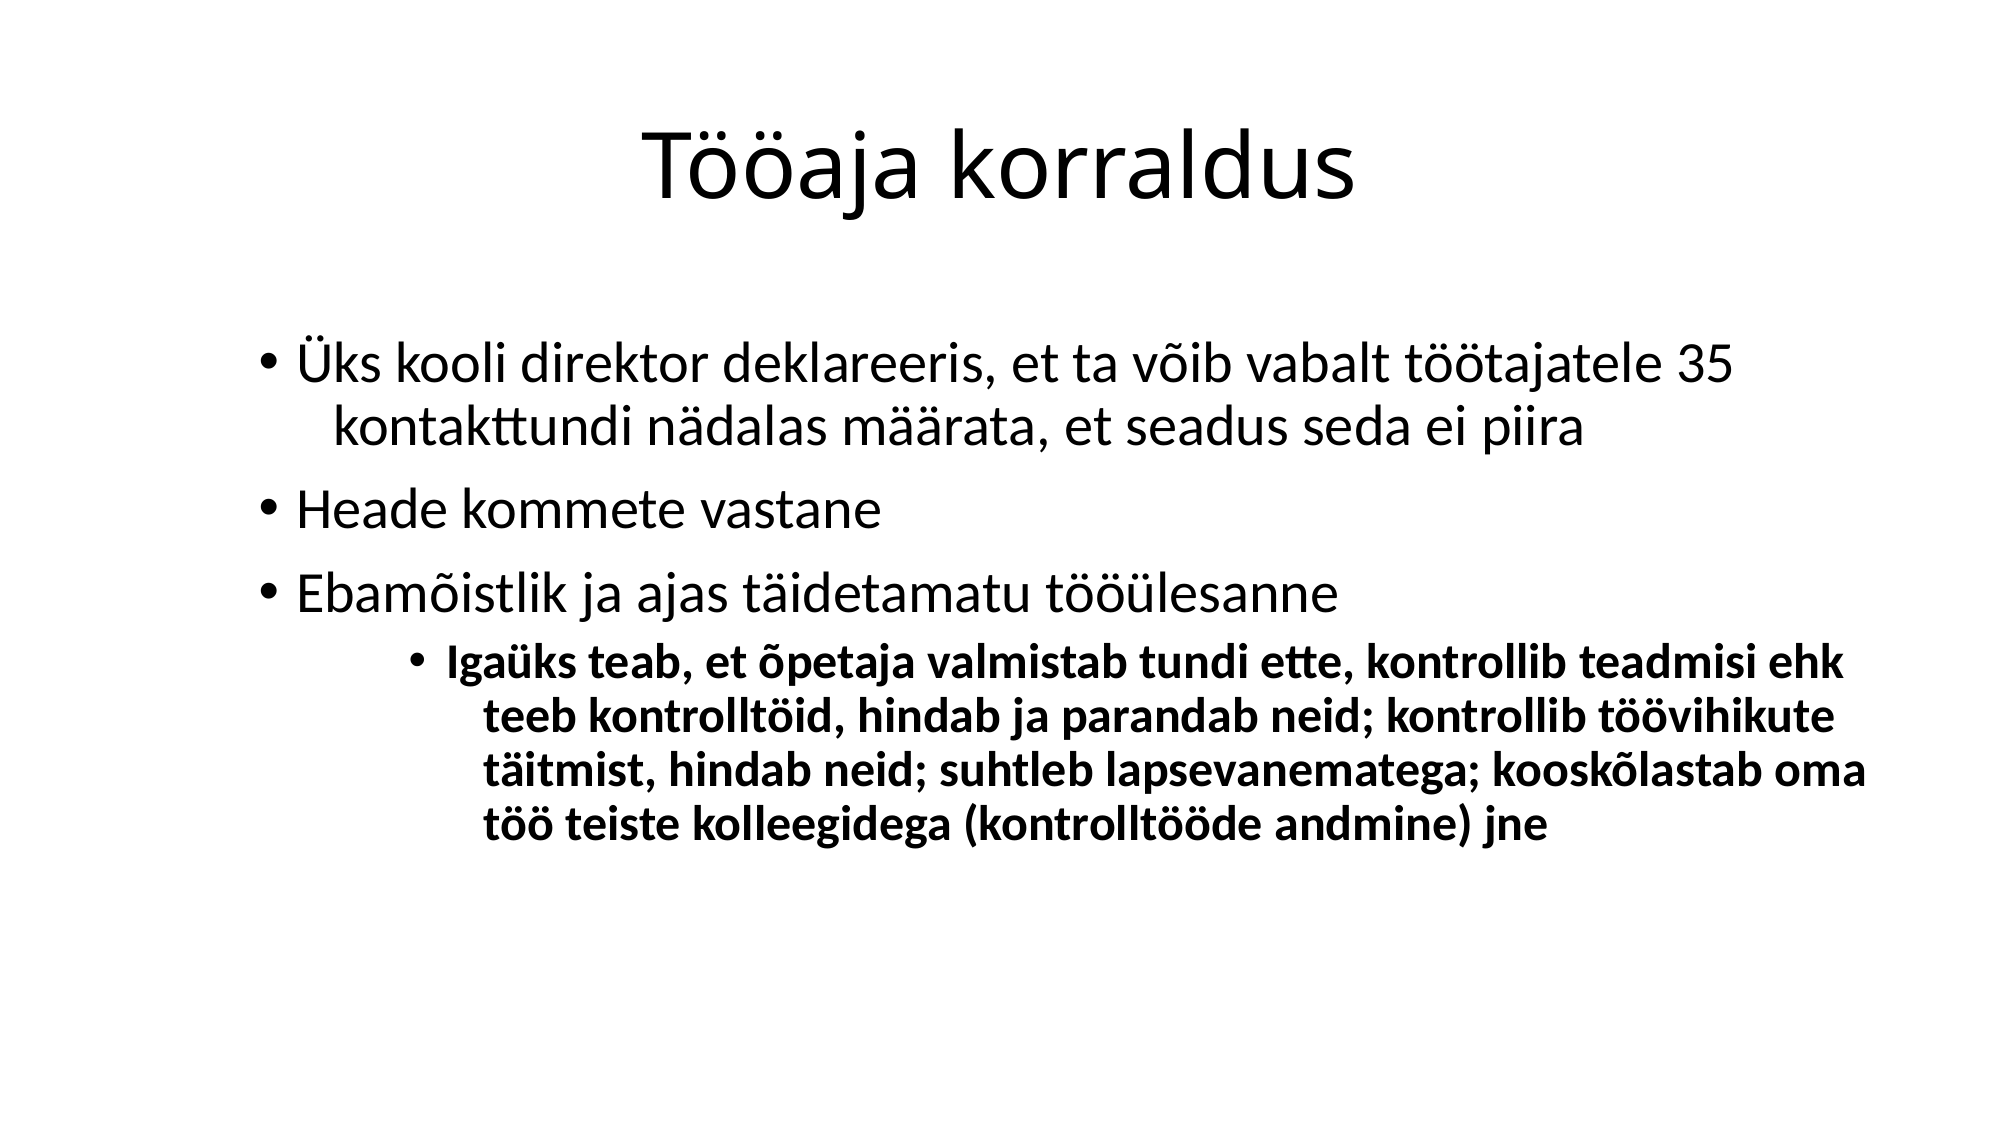

# Tööaja korraldus
Üks kooli direktor deklareeris, et ta võib vabalt töötajatele 35 kontakttundi nädalas määrata, et seadus seda ei piira
Heade kommete vastane
Ebamõistlik ja ajas täidetamatu tööülesanne
Igaüks teab, et õpetaja valmistab tundi ette, kontrollib teadmisi ehk teeb kontrolltöid, hindab ja parandab neid; kontrollib töövihikute täitmist, hindab neid; suhtleb lapsevanematega; kooskõlastab oma töö teiste kolleegidega (kontrolltööde andmine) jne